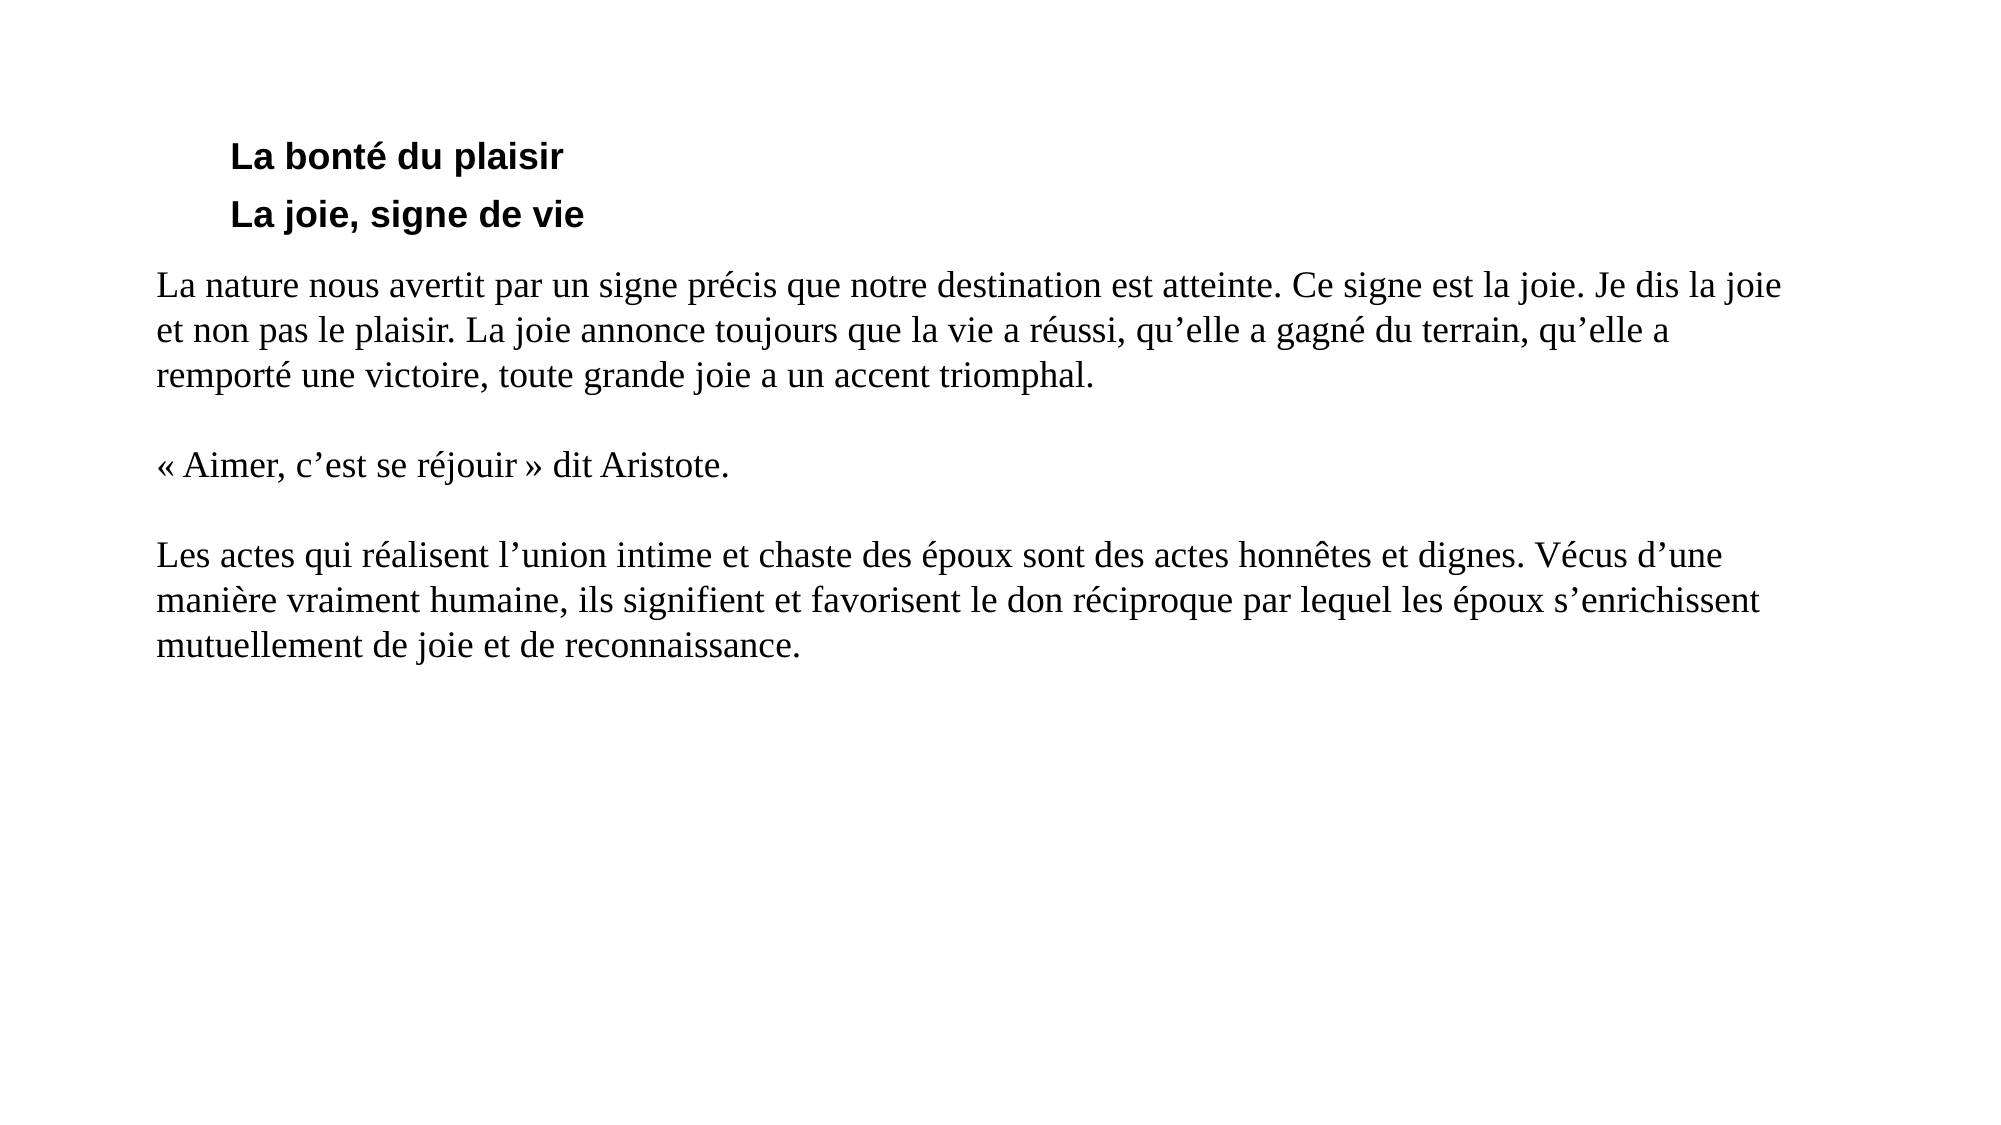

La bonté du plaisir
La joie, signe de vie
La nature nous avertit par un signe précis que notre destination est atteinte. Ce signe est la joie. Je dis la joie et non pas le plaisir. La joie annonce toujours que la vie a réussi, qu’elle a gagné du terrain, qu’elle a remporté une victoire, toute grande joie a un accent triomphal.
« Aimer, c’est se réjouir » dit Aristote.
Les actes qui réalisent l’union intime et chaste des époux sont des actes honnêtes et dignes. Vécus d’une manière vraiment humaine, ils signifient et favorisent le don réciproque par lequel les époux s’enrichissent mutuellement de joie et de reconnaissance.